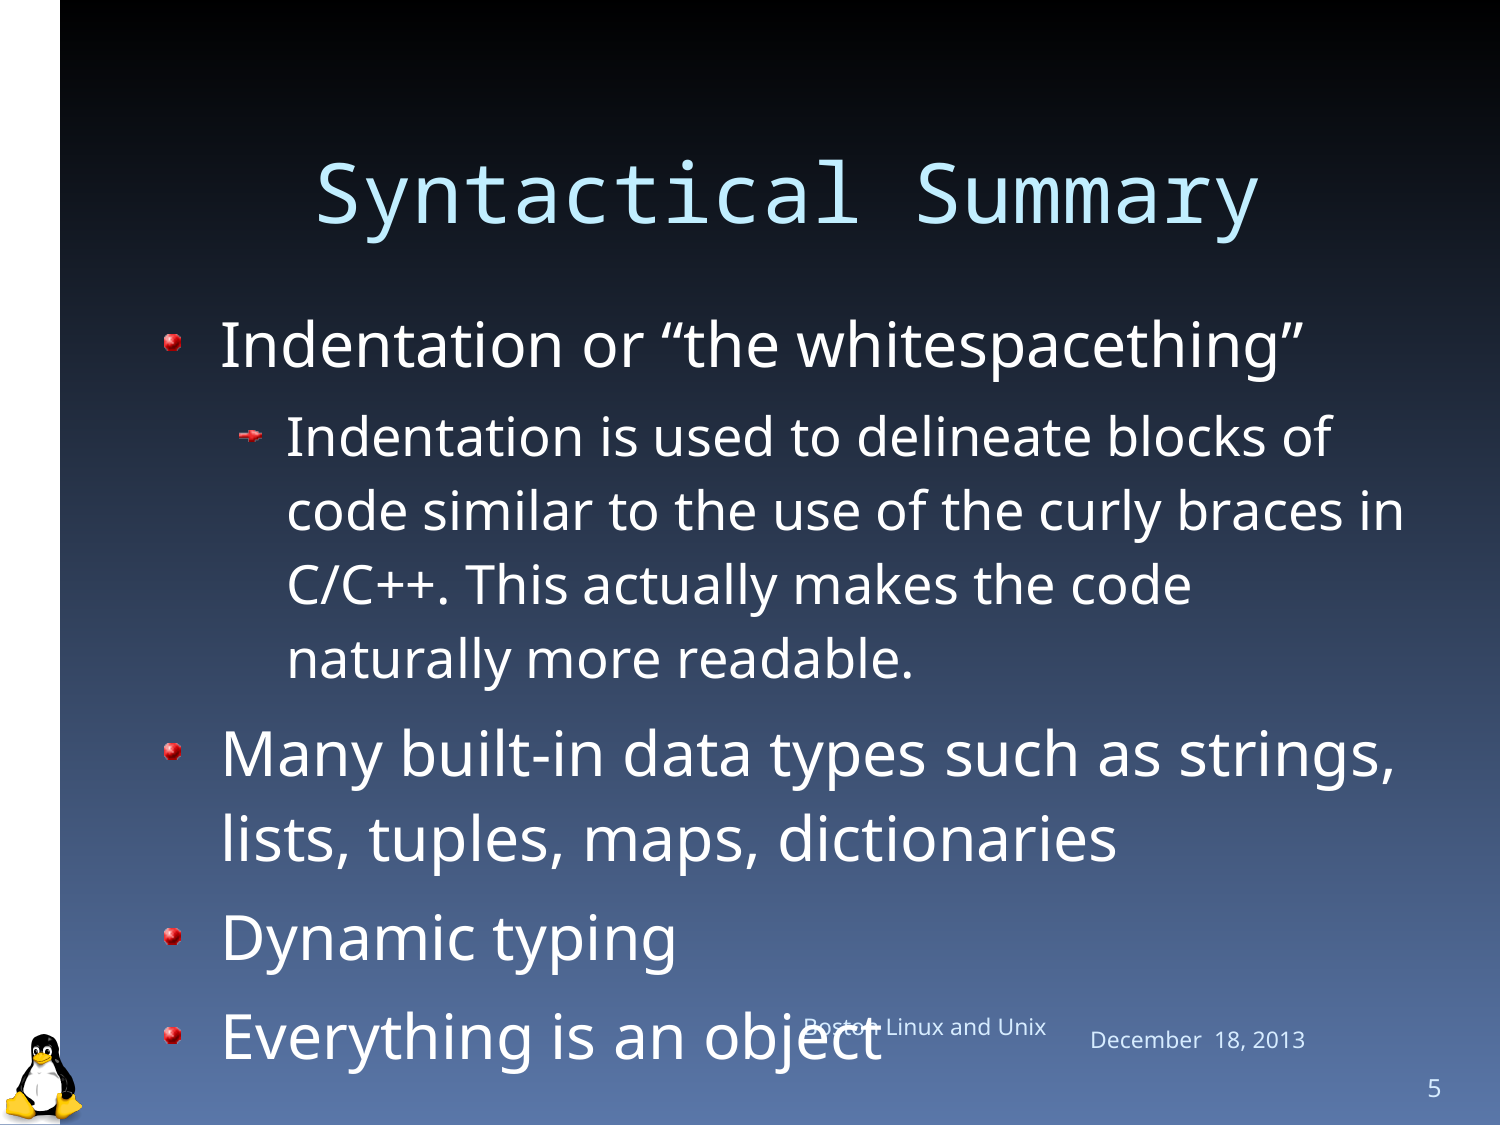

# Syntactical Summary
Indentation or “the whitespacething”
Indentation is used to delineate blocks of code similar to the use of the curly braces in C/C++. This actually makes the code naturally more readable.
Many built-in data types such as strings, lists, tuples, maps, dictionaries
Dynamic typing
Everything is an object
December 18, 2013
5